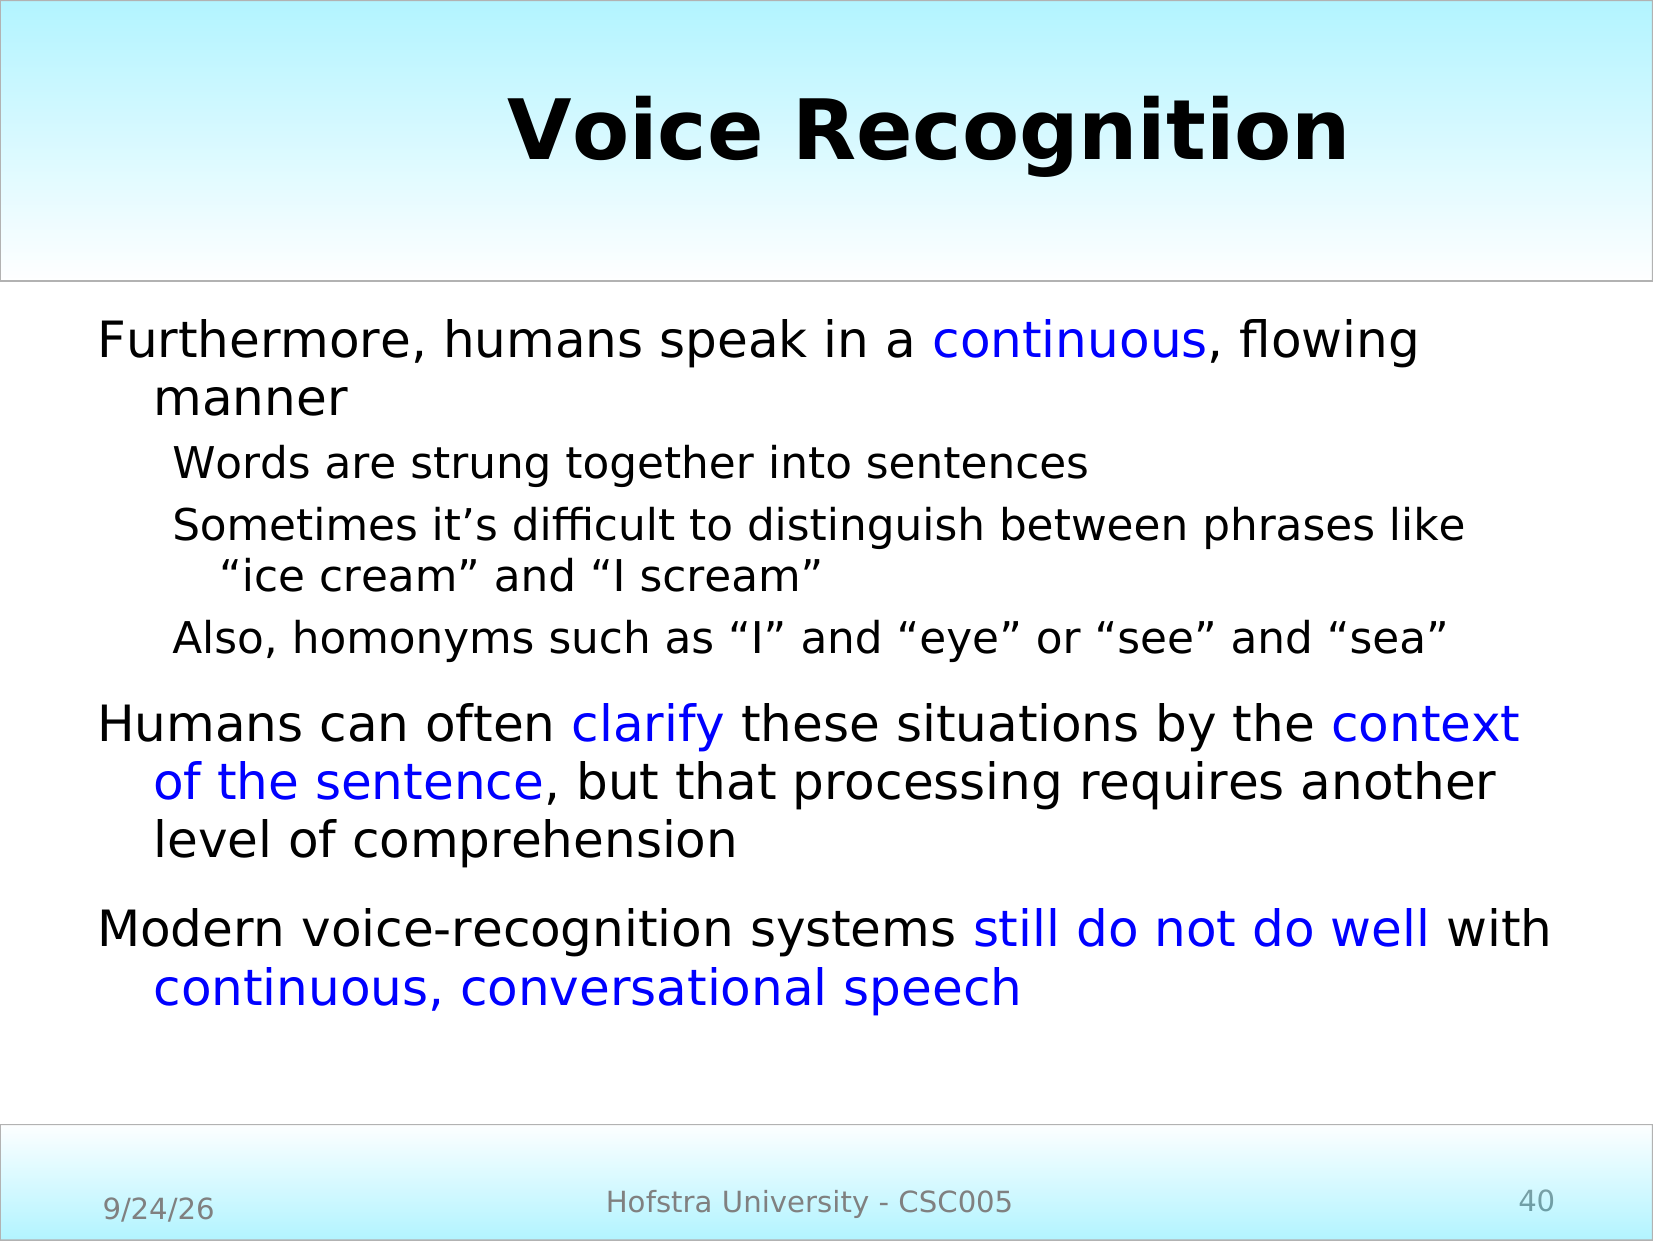

# Voice Recognition
Furthermore, humans speak in a continuous, flowing manner
Words are strung together into sentences
Sometimes it’s difficult to distinguish between phrases like “ice cream” and “I scream”
Also, homonyms such as “I” and “eye” or “see” and “sea”
Humans can often clarify these situations by the context of the sentence, but that processing requires another level of comprehension
Modern voice-recognition systems still do not do well with continuous, conversational speech
40
Hofstra University - CSC005